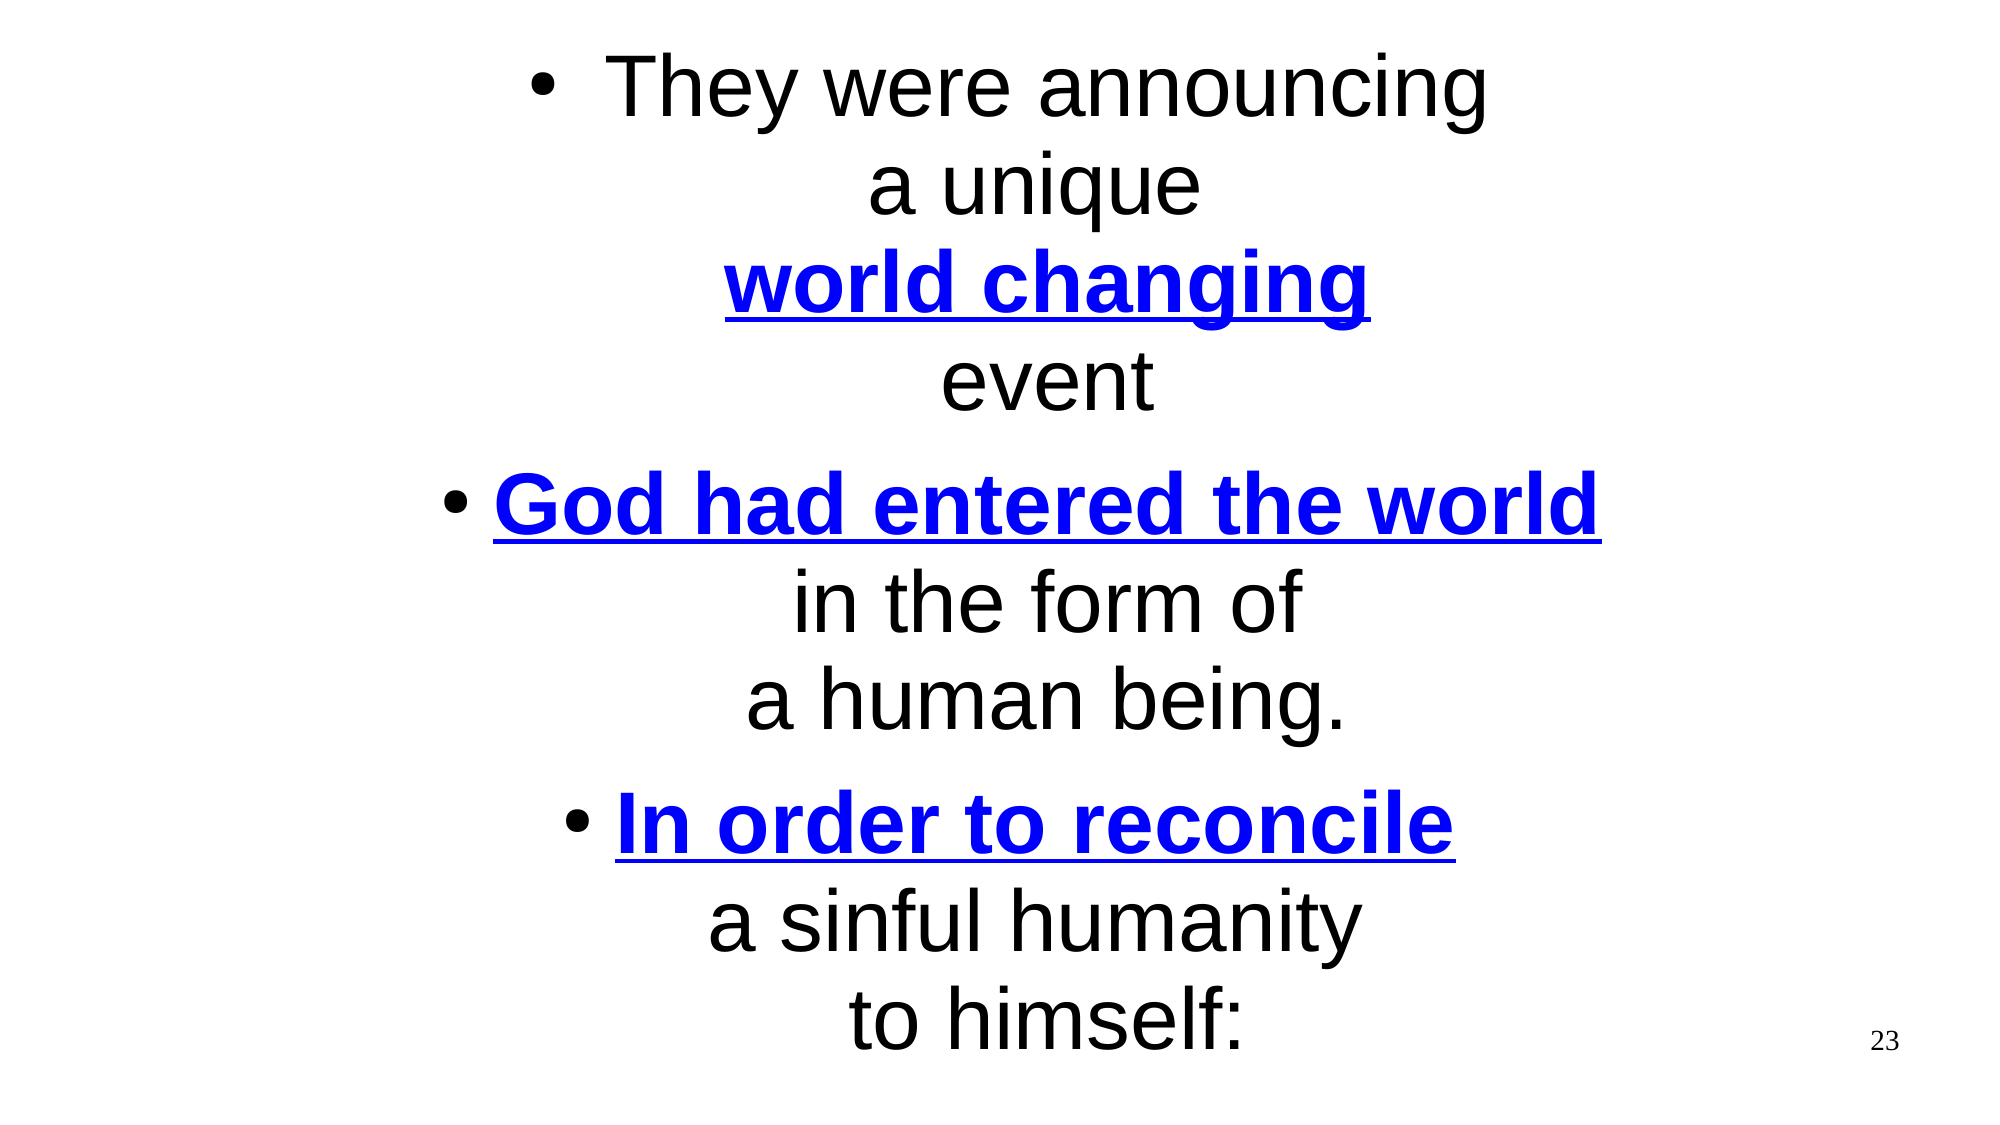

# They were announcing a unique world changing event
God had entered the world
 in the form of
a human being.
In order to reconcile
a sinful humanity
to himself:
23